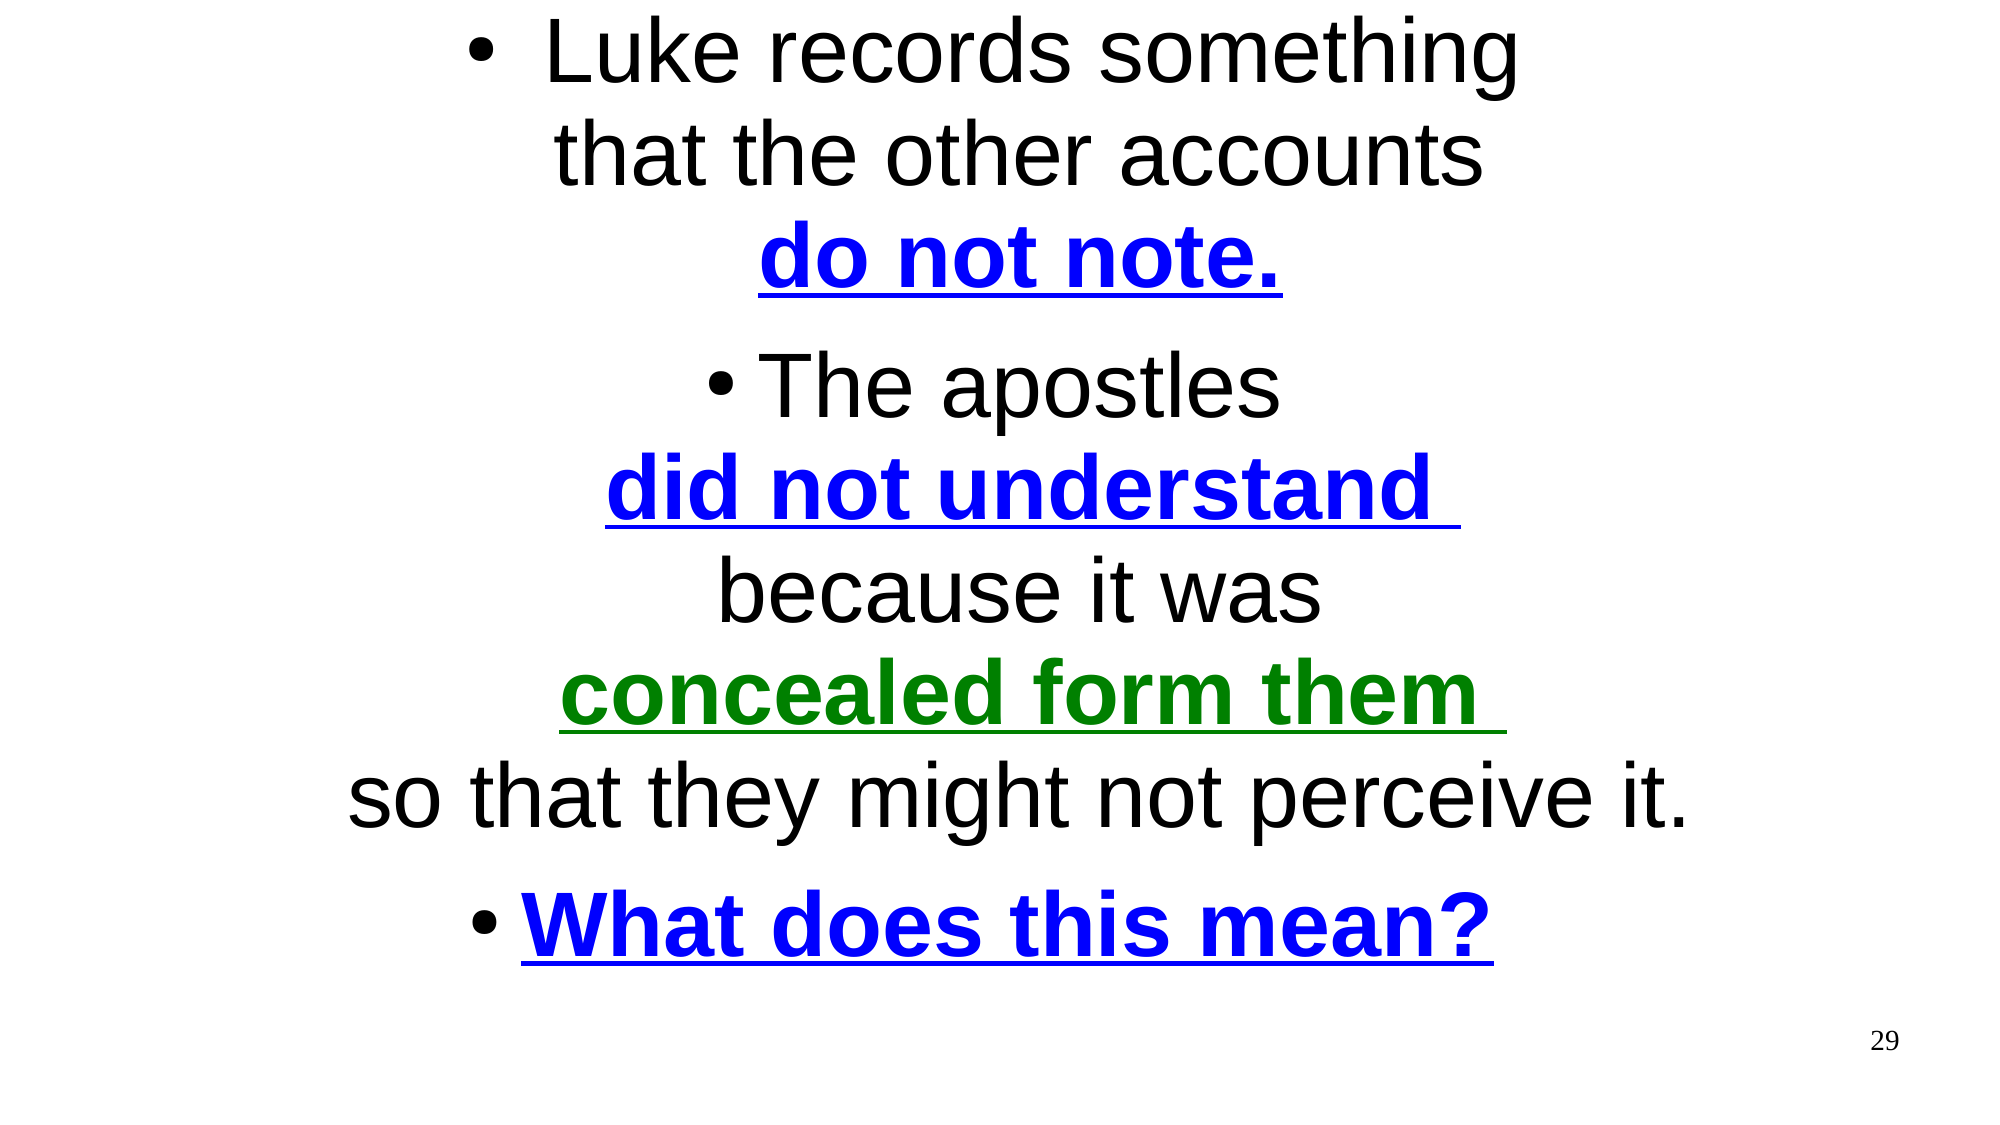

# Luke records something that the other accounts do not note.
The apostles
did not understand
because it was
concealed form them
so that they might not perceive it.
What does this mean?
29